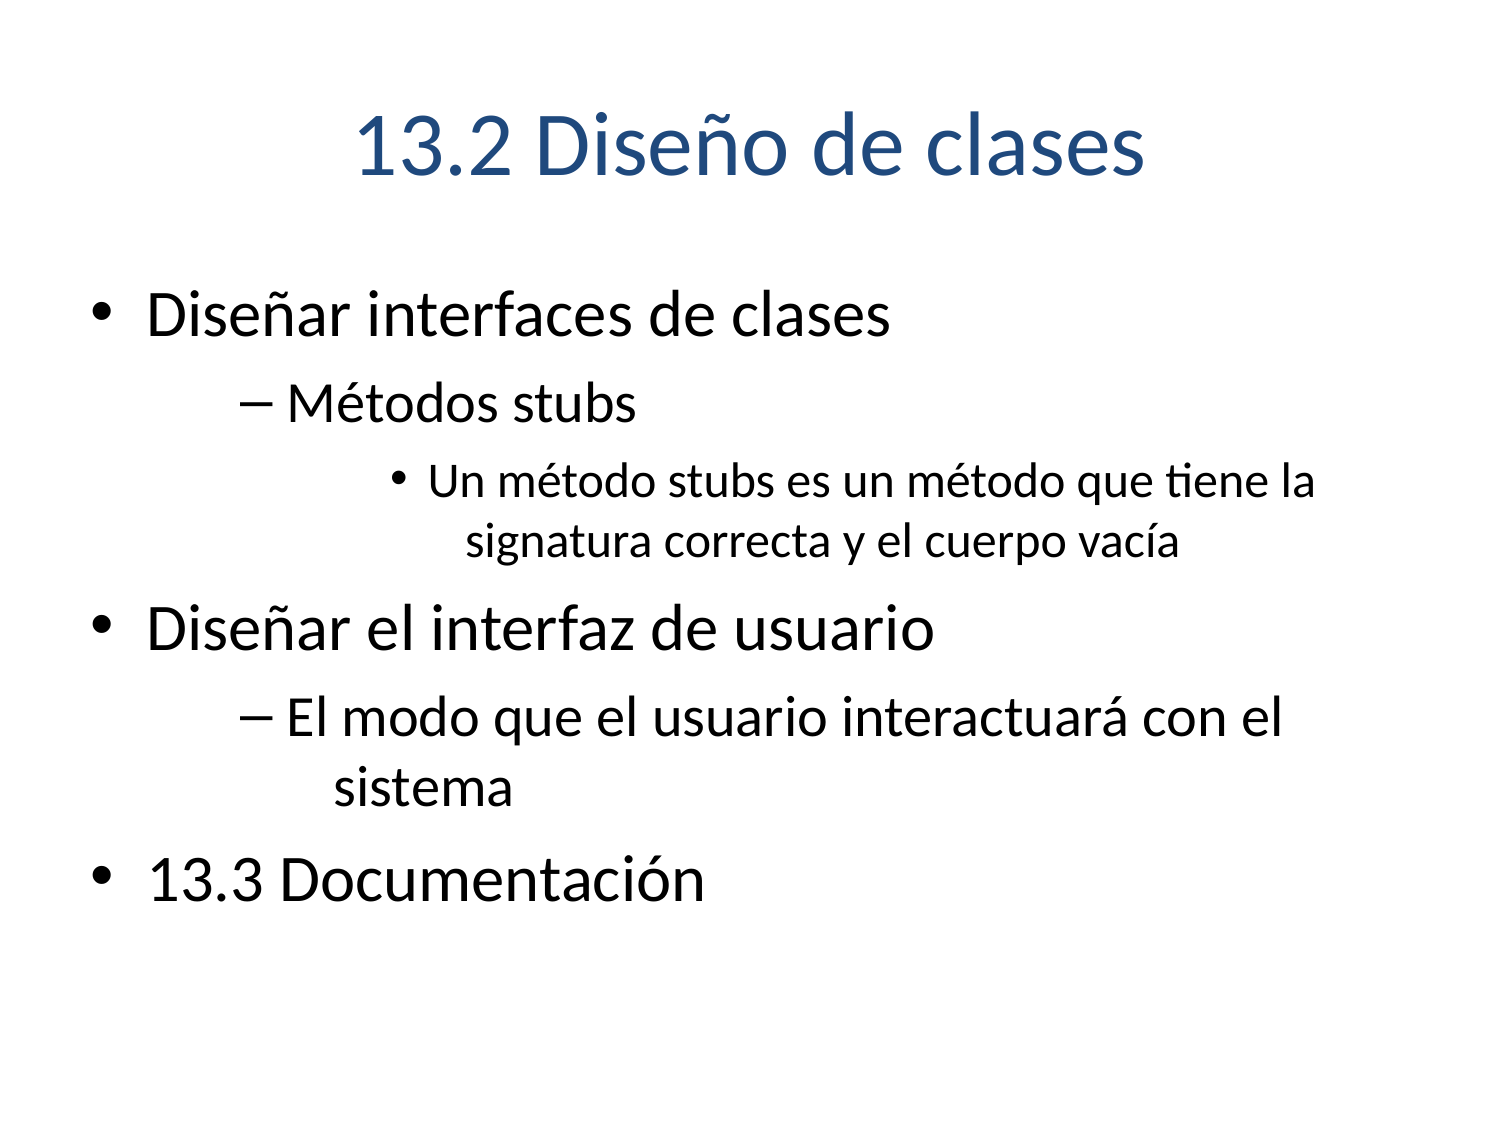

# 13.2 Diseño de clases
Diseñar interfaces de clases
Métodos stubs
Un método stubs es un método que tiene la signatura correcta y el cuerpo vacía
Diseñar el interfaz de usuario
El modo que el usuario interactuará con el sistema
13.3 Documentación